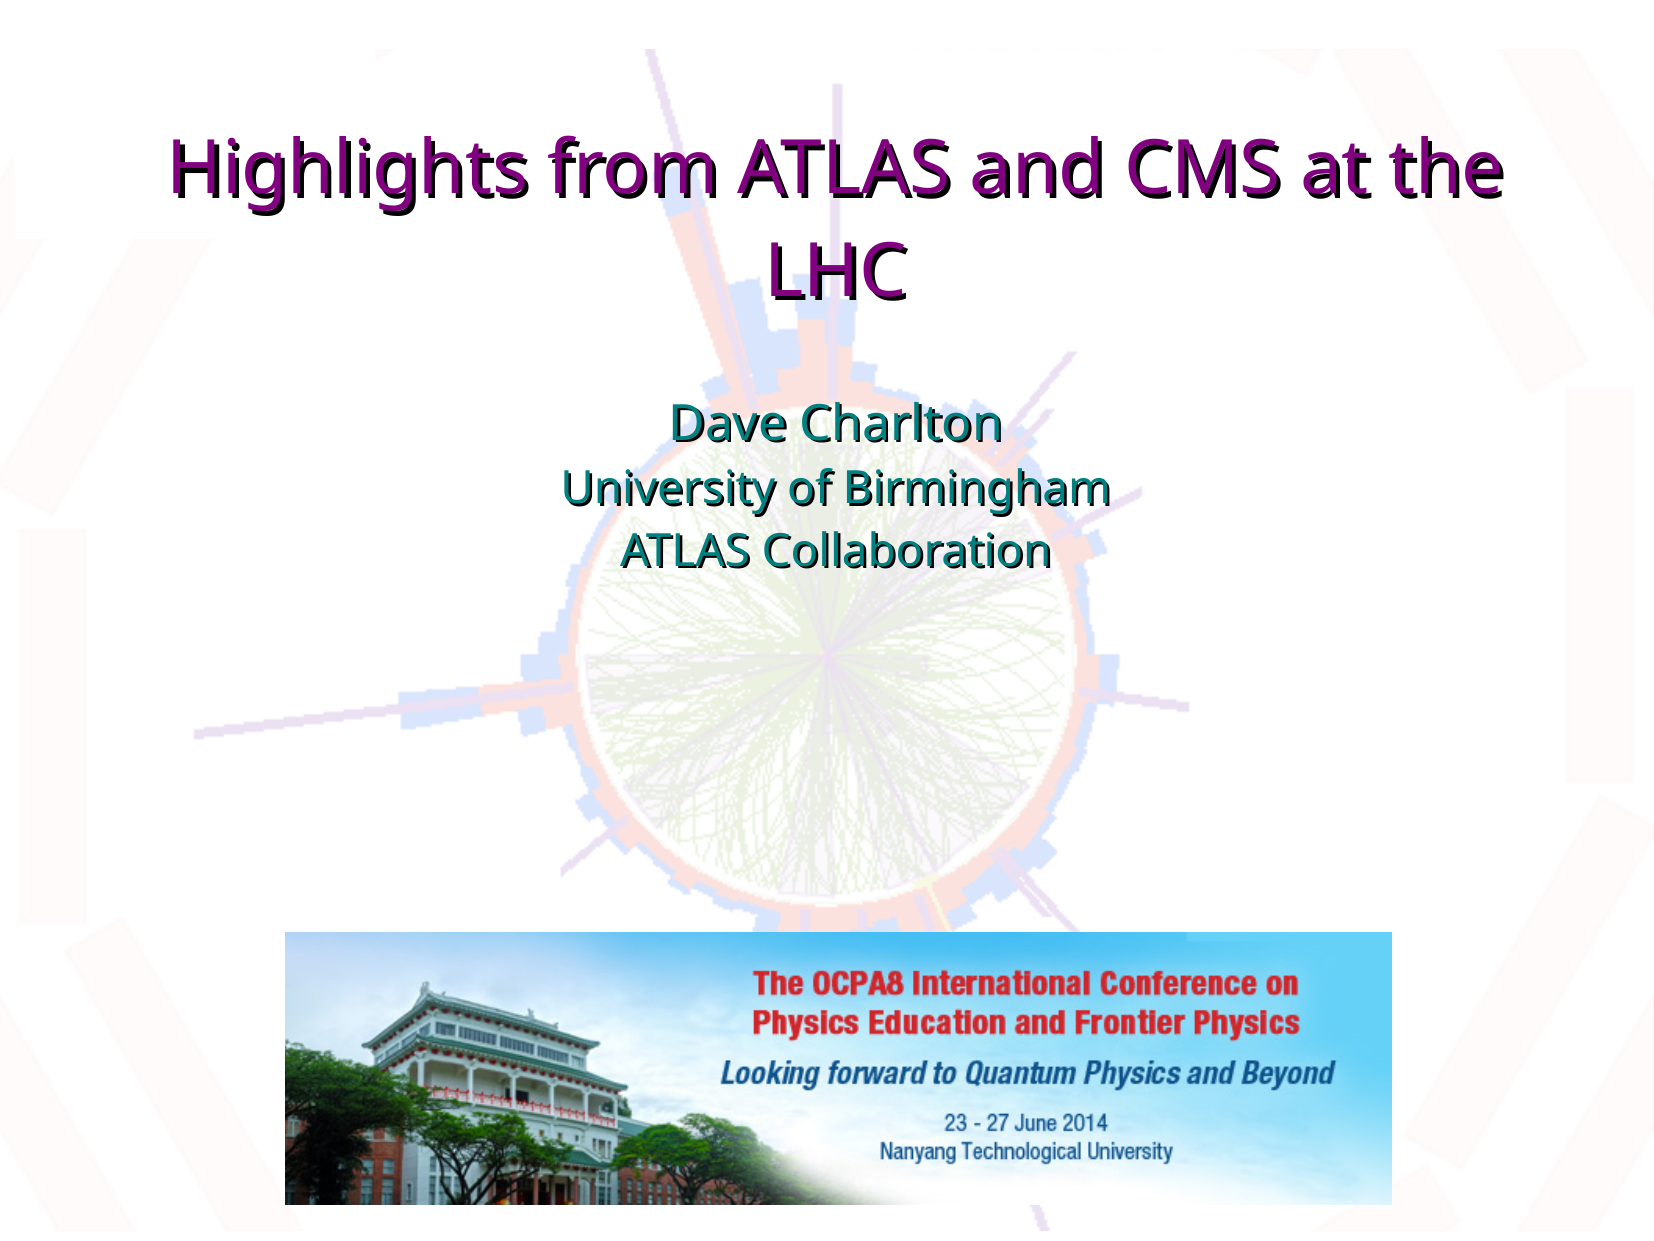

Highlights from ATLAS and CMS at the LHC
Dave Charlton
University of Birmingham
ATLAS Collaboration
OCPA8 Meeting
Nanyang Technological University,
Singapore, 24 June 2014